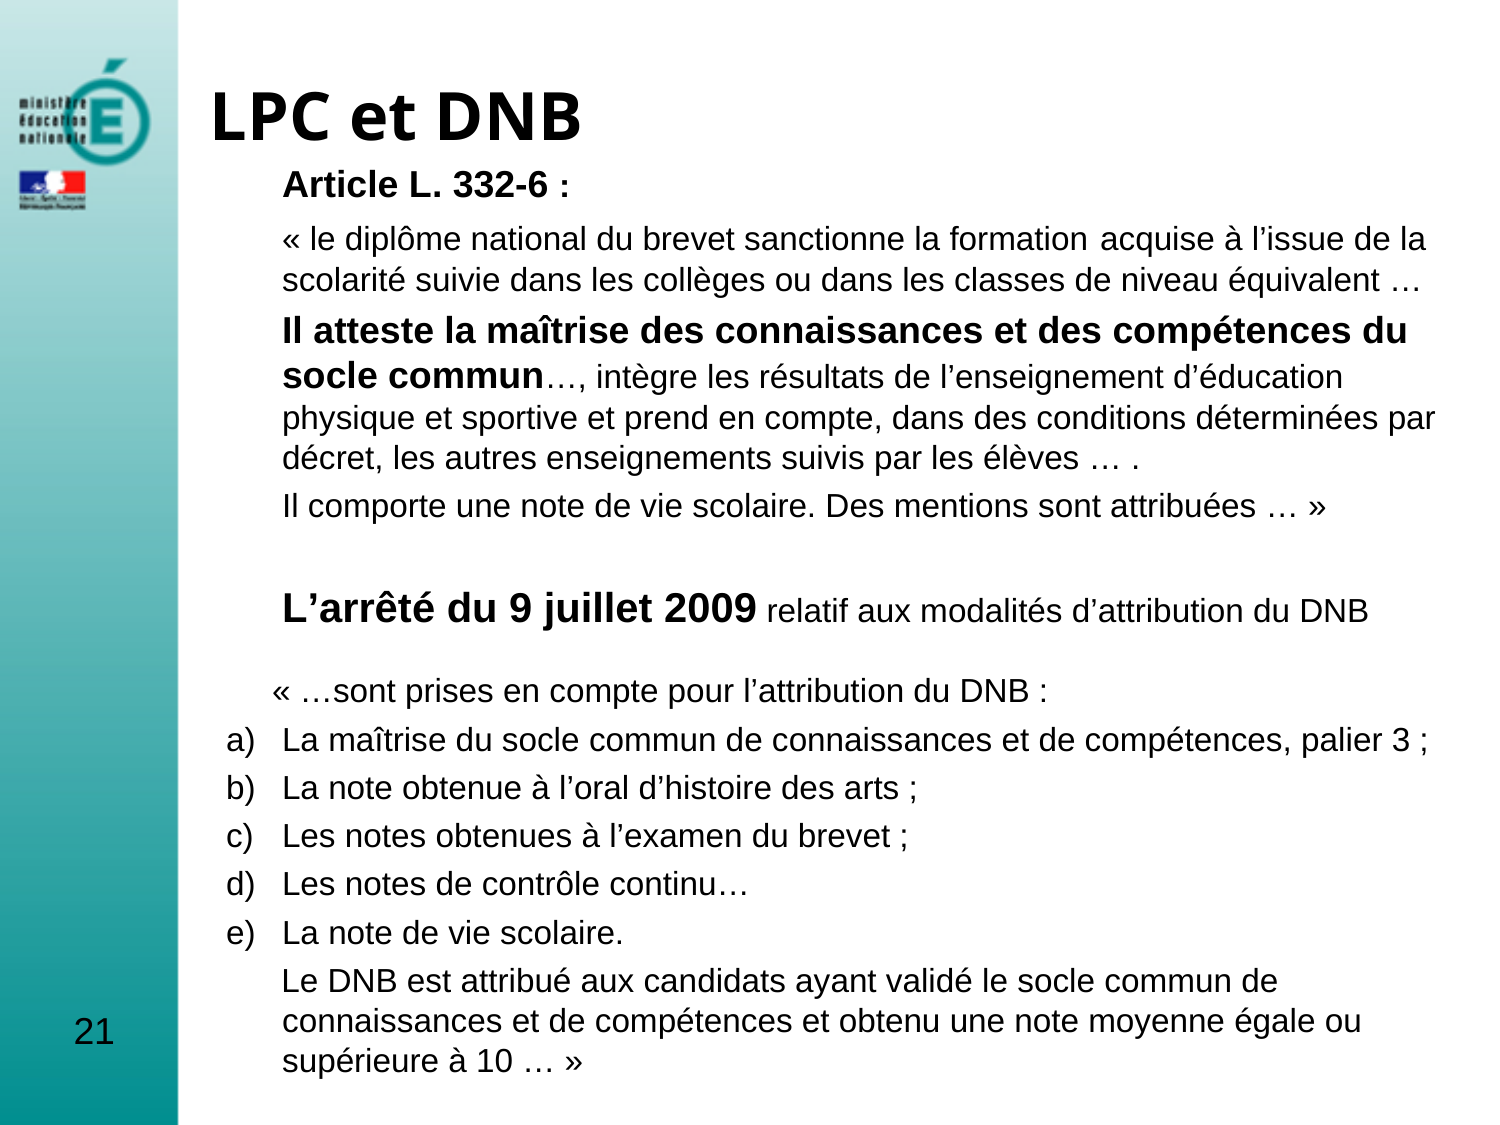

# LPC et DNB
	Article L. 332-6 :
	« le diplôme national du brevet sanctionne la formation acquise à l’issue de la scolarité suivie dans les collèges ou dans les classes de niveau équivalent …
	Il atteste la maîtrise des connaissances et des compétences du socle commun…, intègre les résultats de l’enseignement d’éducation physique et sportive et prend en compte, dans des conditions déterminées par décret, les autres enseignements suivis par les élèves … .
	Il comporte une note de vie scolaire. Des mentions sont attribuées … »
	L’arrêté du 9 juillet 2009 relatif aux modalités d’attribution du DNB
 « …sont prises en compte pour l’attribution du DNB :
La maîtrise du socle commun de connaissances et de compétences, palier 3 ;
La note obtenue à l’oral d’histoire des arts ;
Les notes obtenues à l’examen du brevet ;
Les notes de contrôle continu…
La note de vie scolaire.
 Le DNB est attribué aux candidats ayant validé le socle commun de connaissances et de compétences et obtenu une note moyenne égale ou supérieure à 10 … »